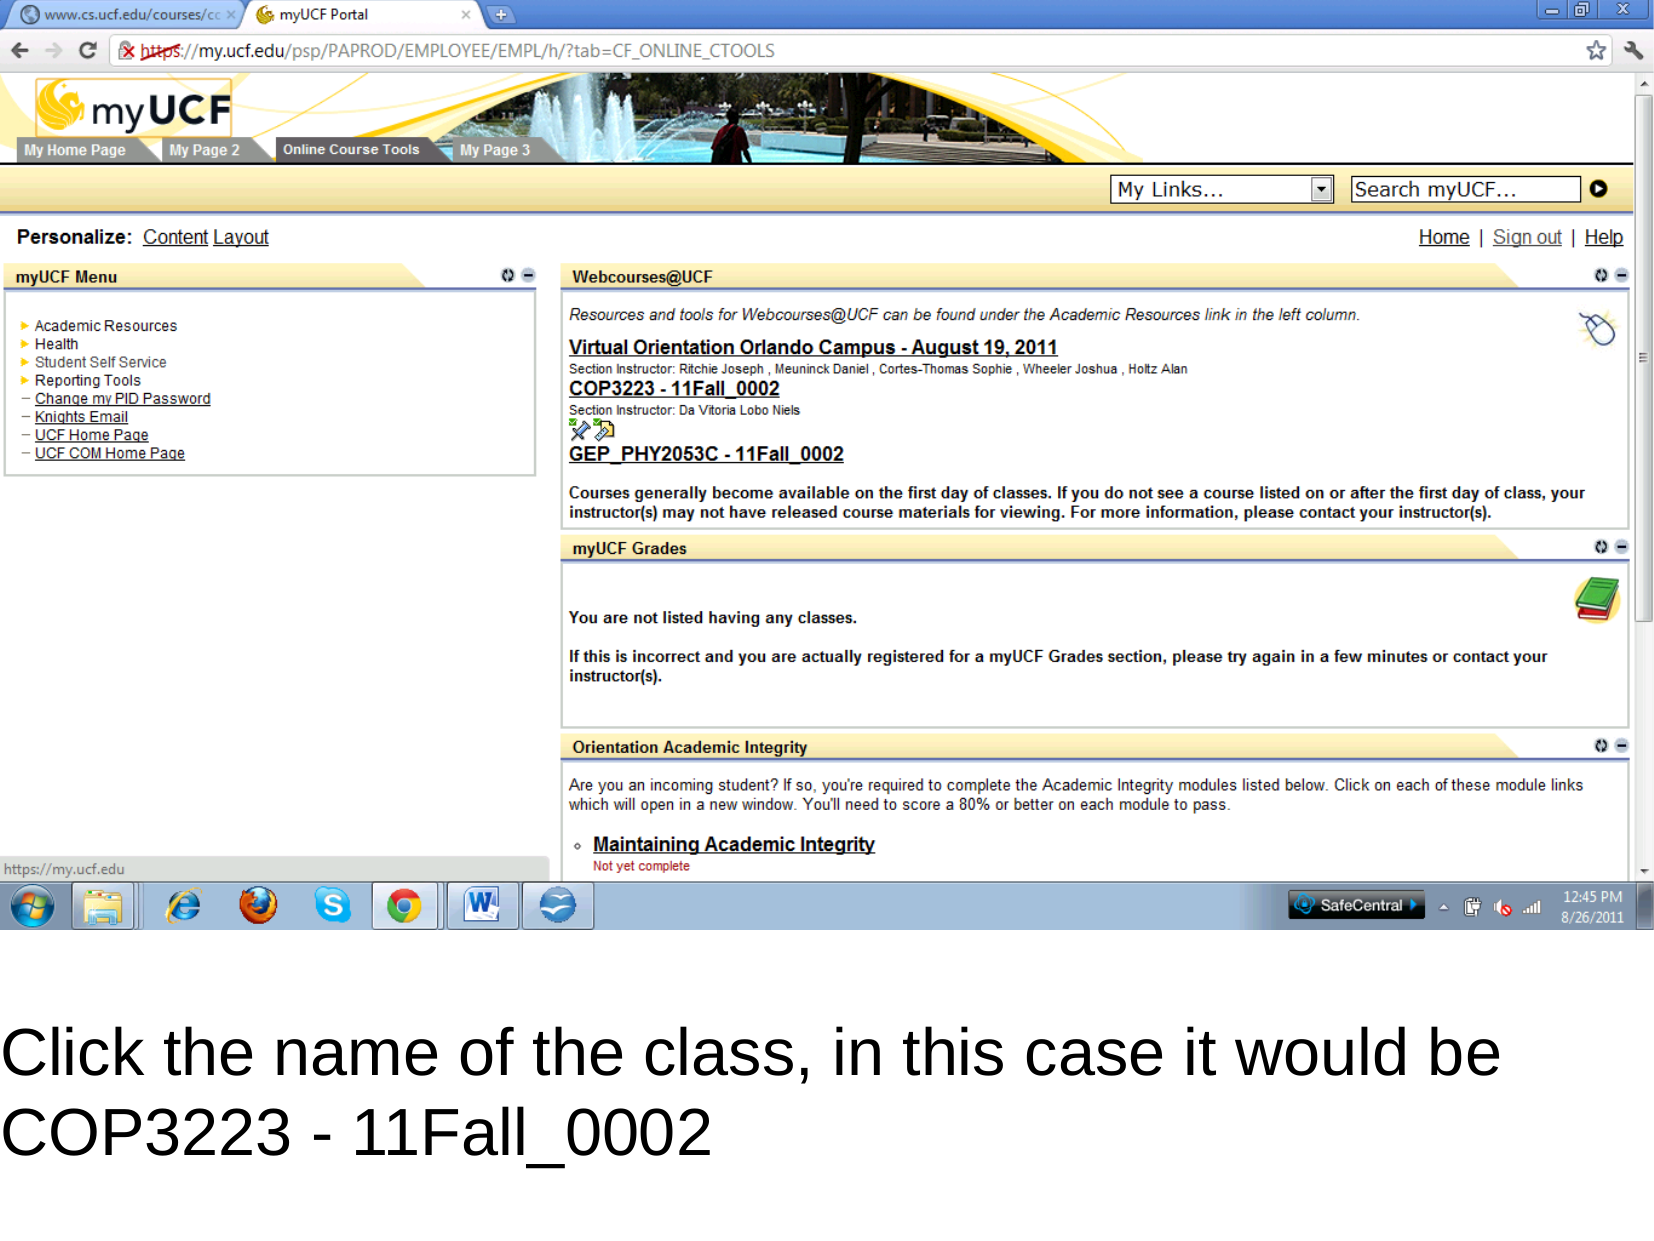

Click the name of the class, in this case it would be COP3223 - 11Fall_0002